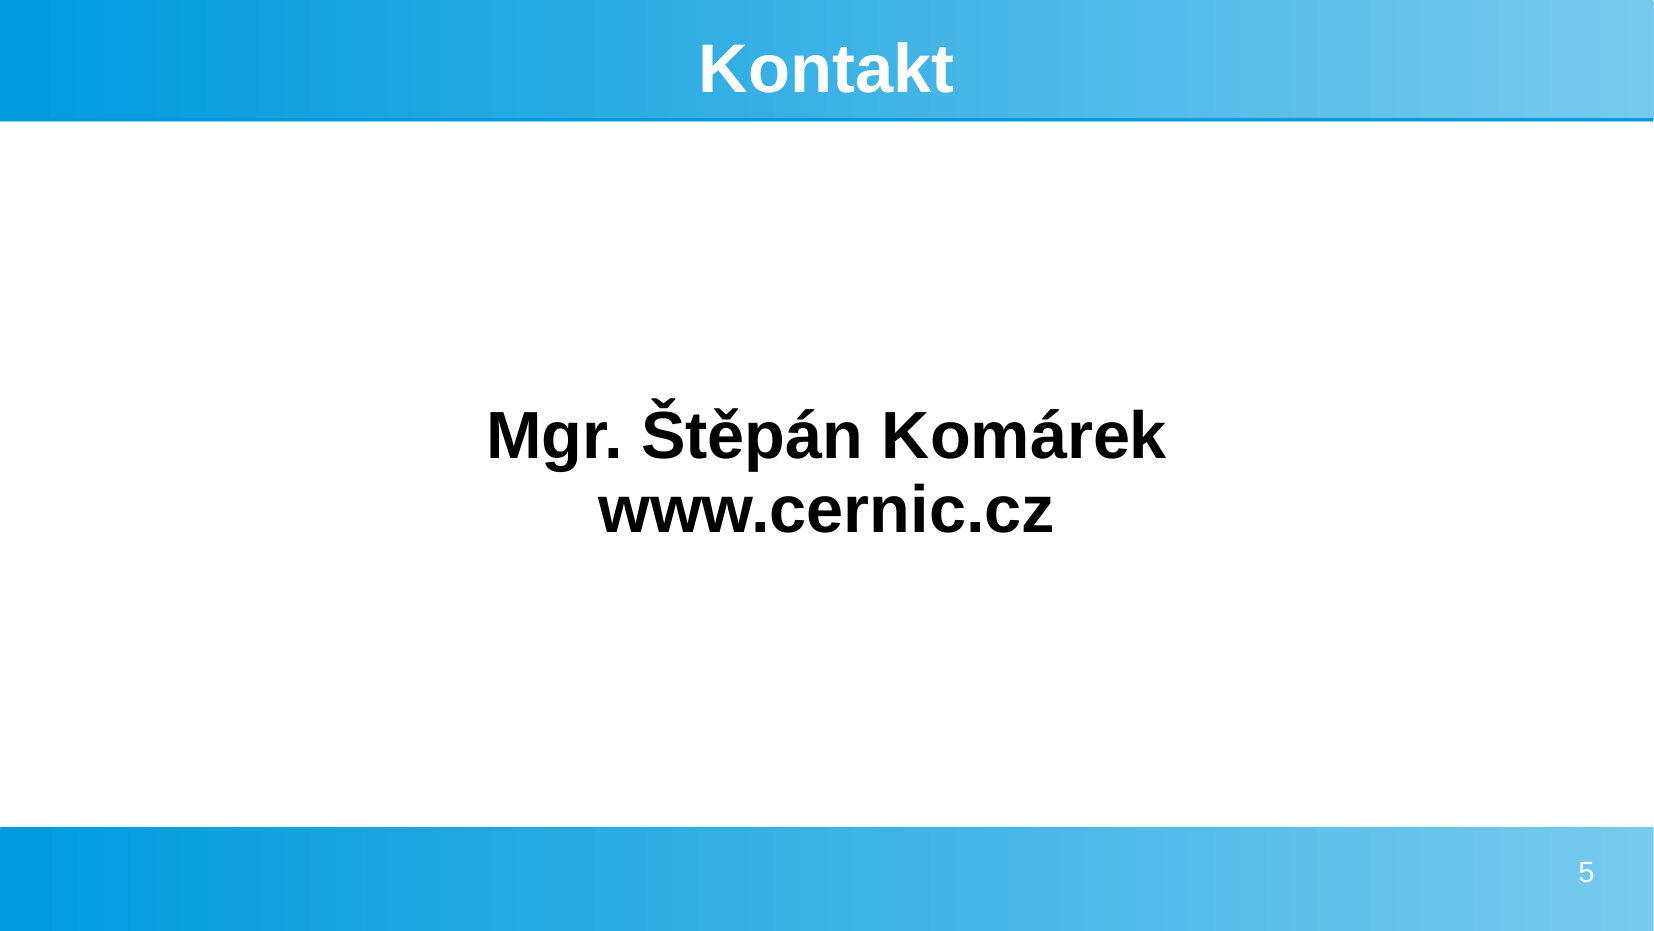

# Kontakt
Mgr. Štěpán Komárek
www.cernic.cz
5